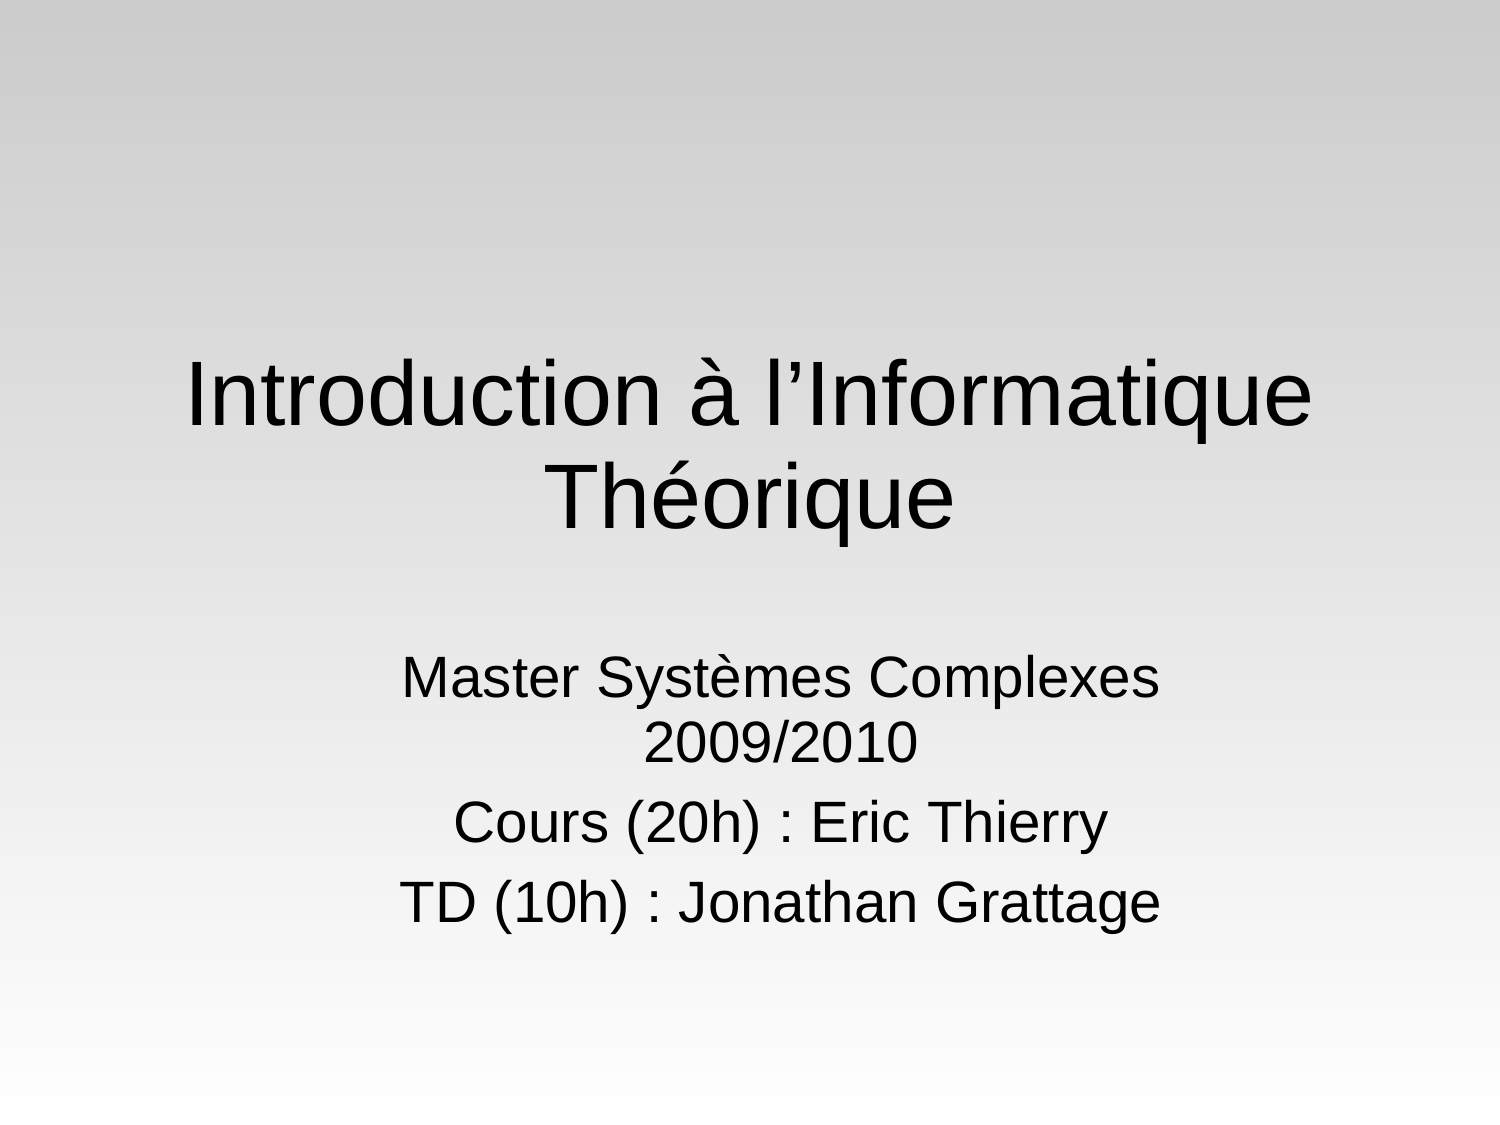

# Introduction à l’Informatique Théorique
Master Systèmes Complexes 2009/2010
Cours (20h) : Eric Thierry
TD (10h) : Jonathan Grattage